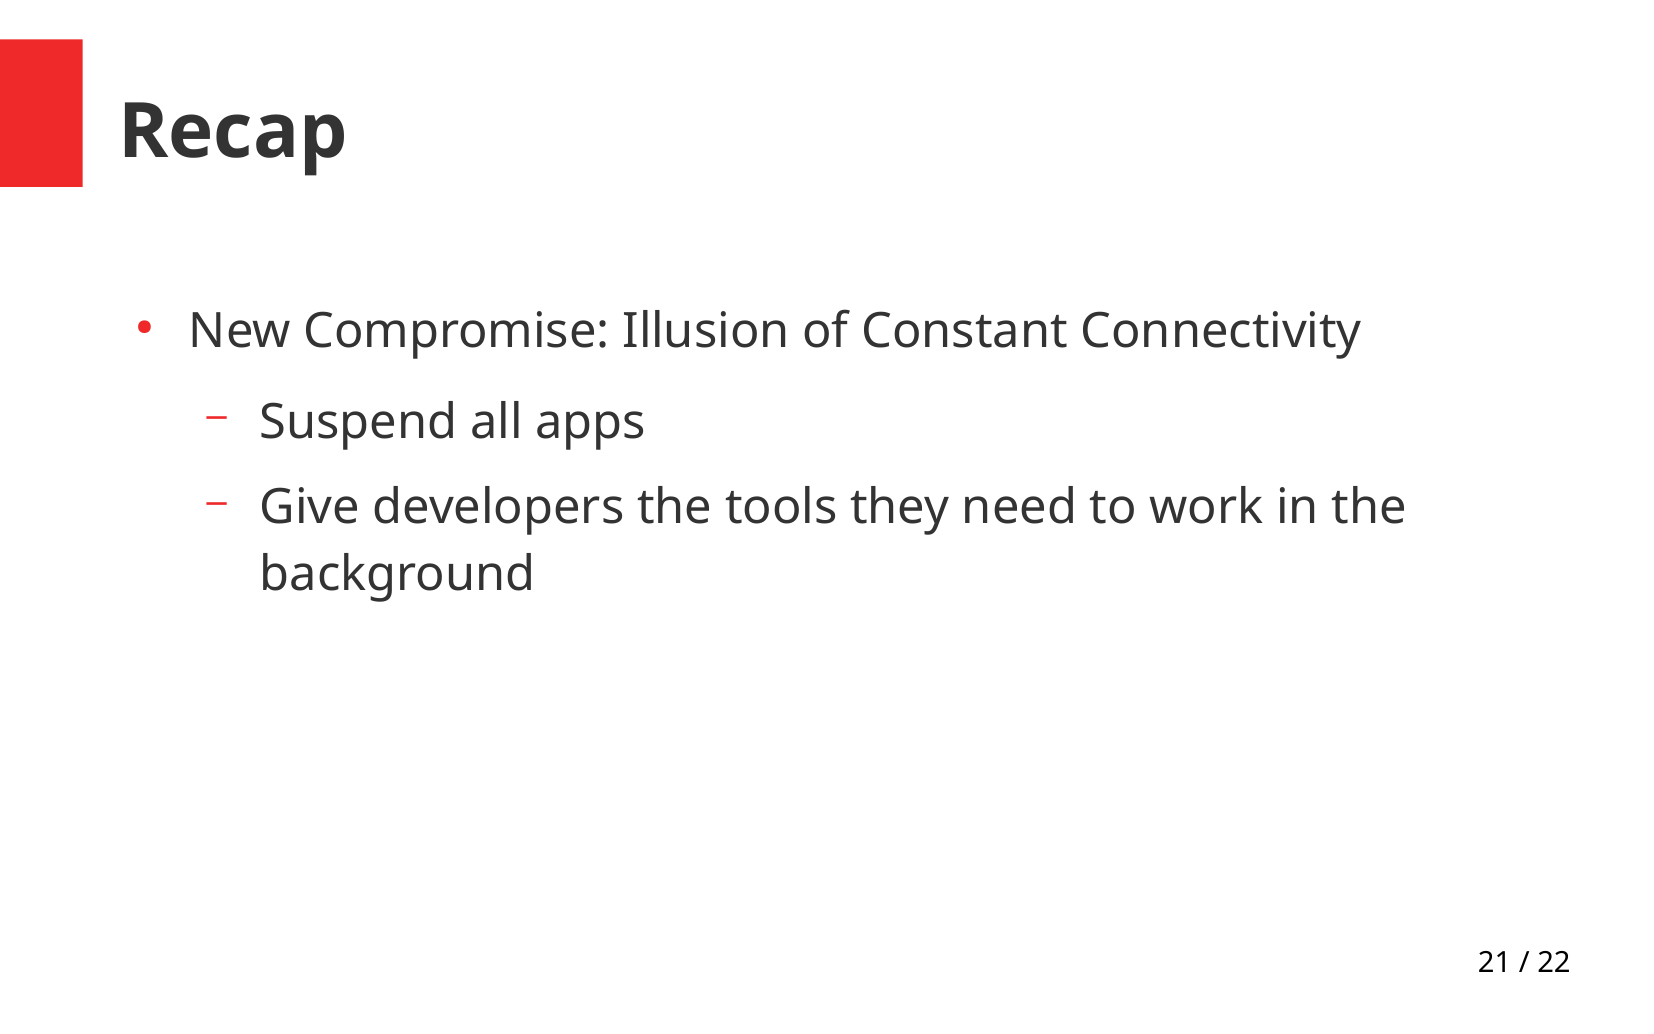

# Recap
New Compromise: Illusion of Constant Connectivity
Suspend all apps
Give developers the tools they need to work in the background
21